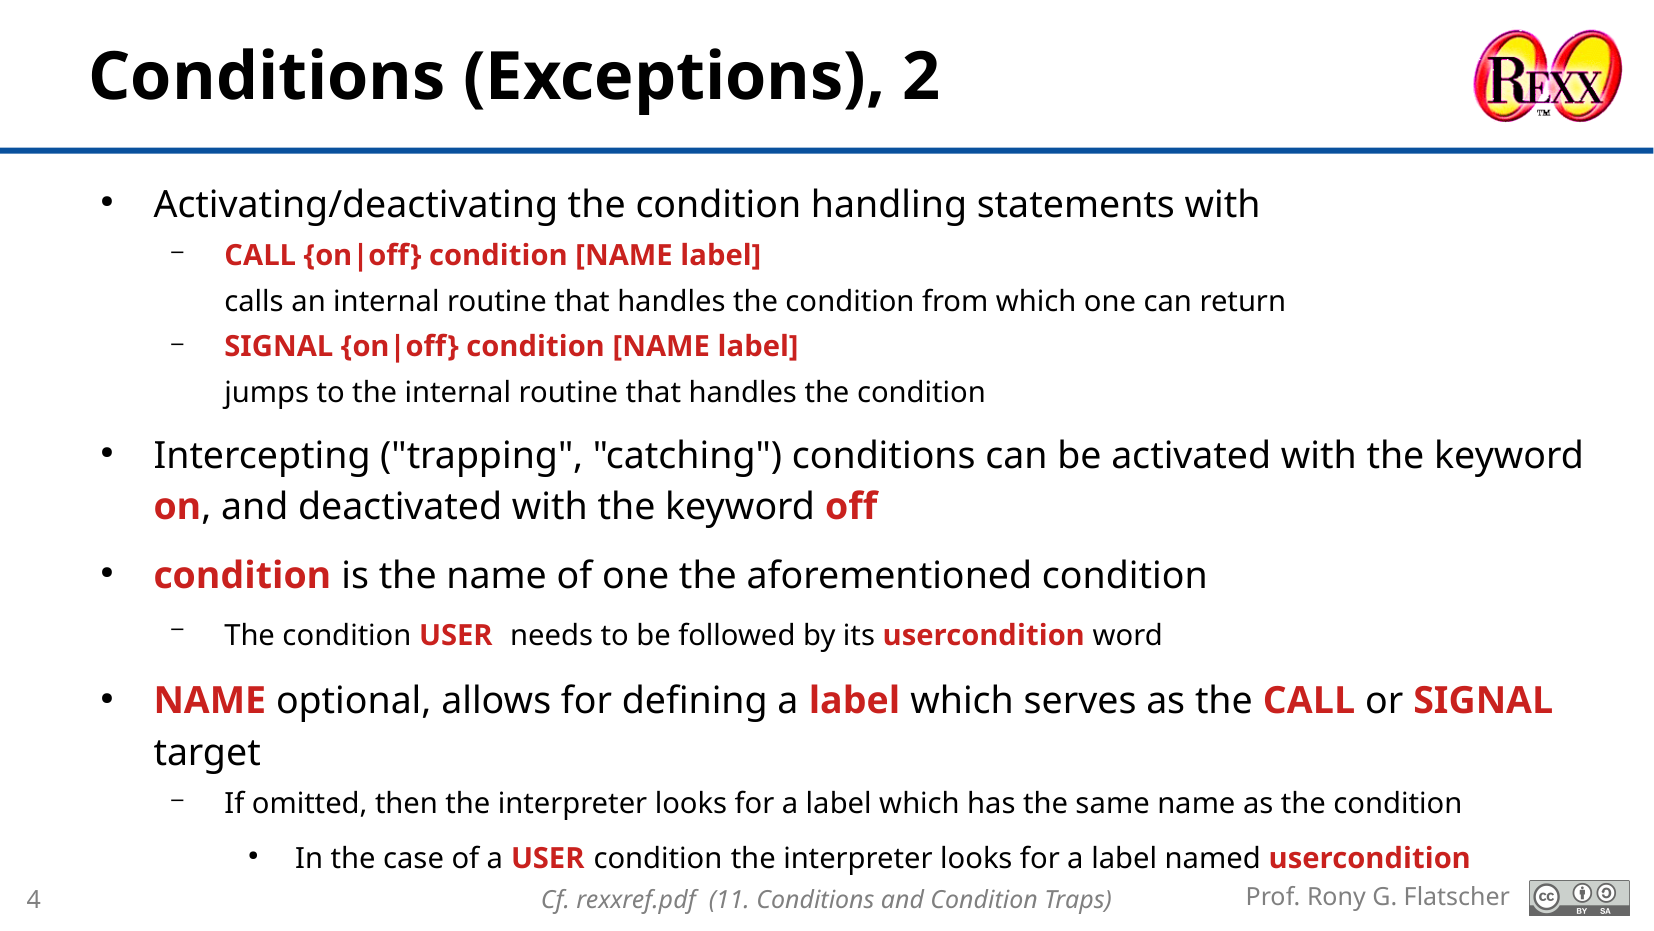

# Conditions (Exceptions), 2
Activating/deactivating the condition handling statements with
CALL {on|off} condition [NAME label]
calls an internal routine that handles the condition from which one can return
SIGNAL {on|off} condition [NAME label]
jumps to the internal routine that handles the condition
Intercepting ("trapping", "catching") conditions can be activated with the keyword on, and deactivated with the keyword off
condition is the name of one the aforementioned condition
The condition USER needs to be followed by its usercondition word
NAME optional, allows for defining a label which serves as the CALL or SIGNAL target
If omitted, then the interpreter looks for a label which has the same name as the condition
In the case of a USER condition the interpreter looks for a label named usercondition
Cf. rexxref.pdf (11. Conditions and Condition Traps)